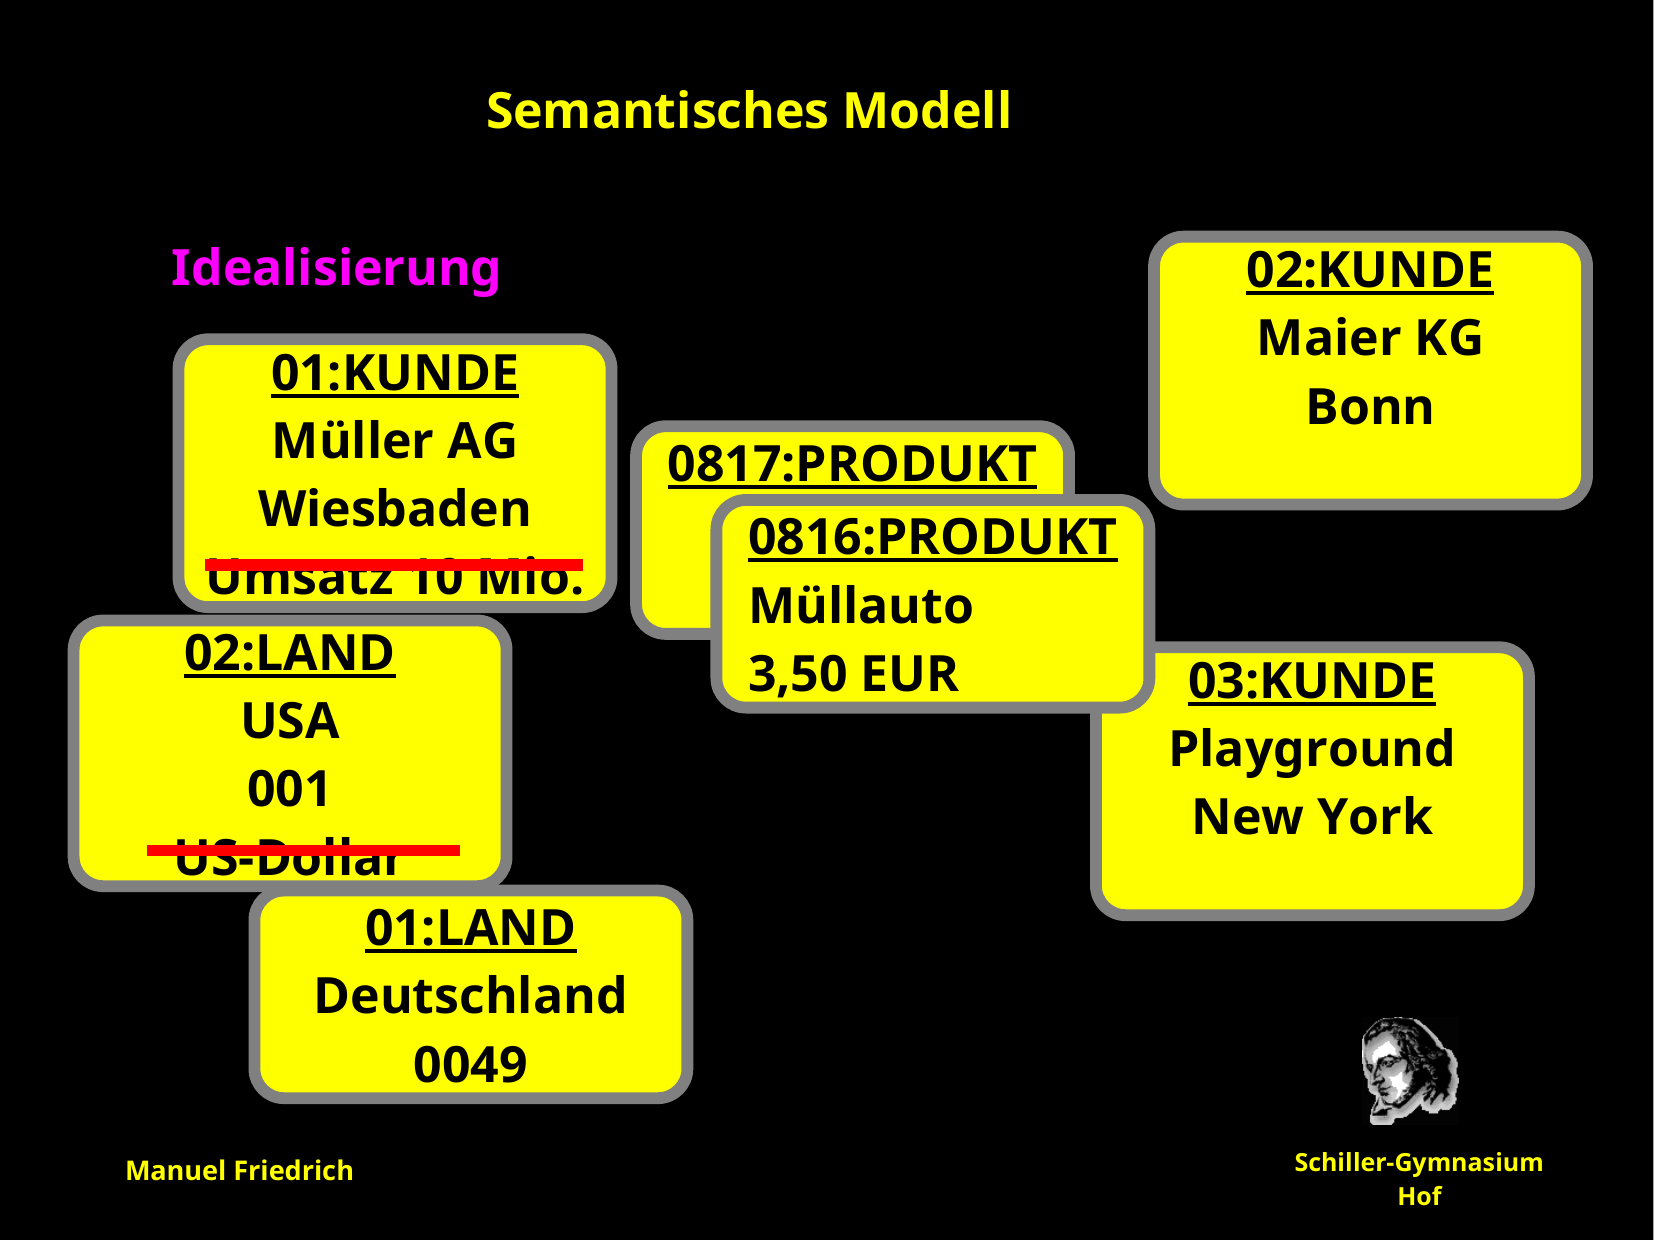

Semantisches Modell
Idealisierung
02:KUNDE
Maier KG
Bonn
01:KUNDE
Müller AG
Wiesbaden
Umsatz 10 Mio.
0817:PRODUKT
Rennauto
12,20 EUR
0816:PRODUKT
Müllauto
3,50 EUR
02:LAND
USA
001
US-Dollar
03 Kunde
Meier GmbH
München
03:KUNDE
Playground
New York
01:LAND
Deutschland
0049
Schiller-Gymnasium
Hof
Manuel Friedrich